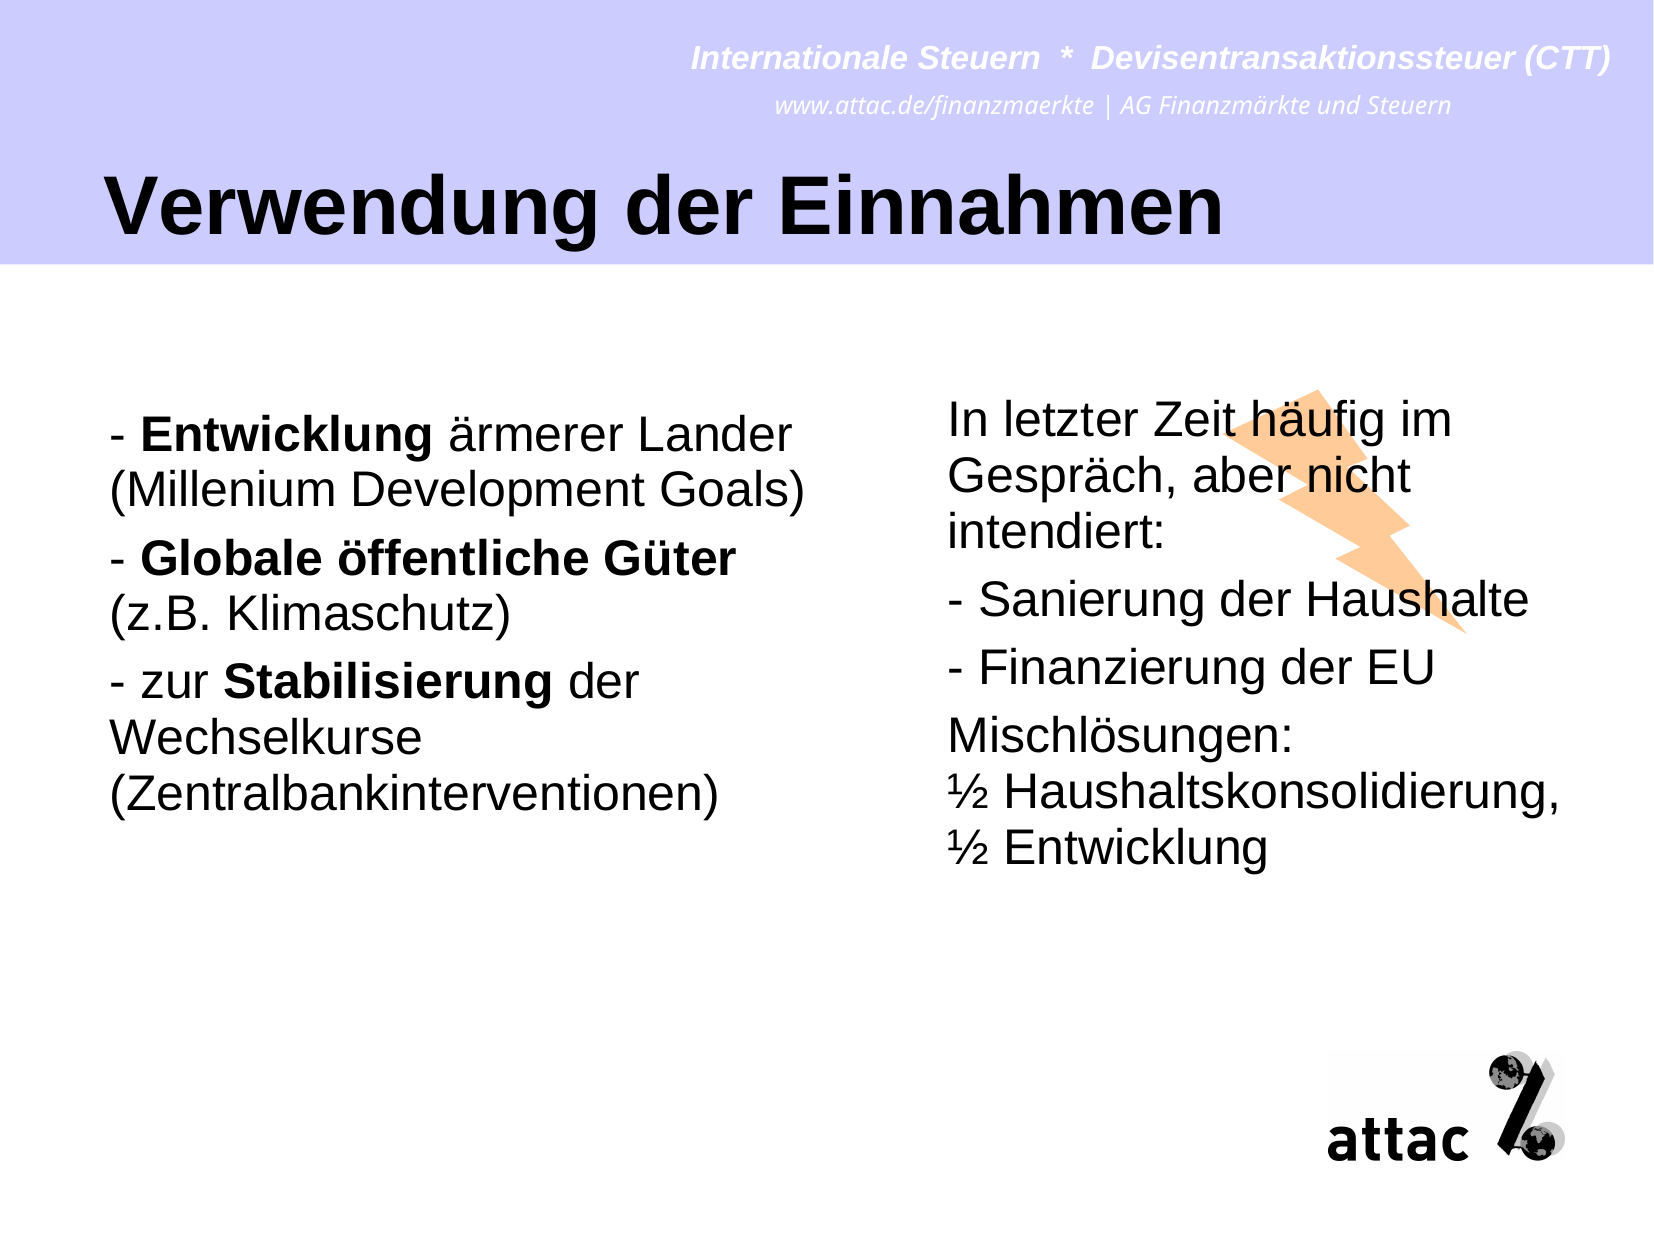

Internationale Steuern * Devisentransaktionssteuer (CTT)
www.attac.de/finanzmaerkte | AG Finanzmärkte und Steuern
Verwendung der Einnahmen
In letzter Zeit häufig im Gespräch, aber nicht intendiert:
- Sanierung der Haushalte
- Finanzierung der EU
Mischlösungen: ½ Haushaltskonsolidierung, ½ Entwicklung
- Entwicklung ärmerer Lander (Millenium Development Goals)
- Globale öffentliche Güter (z.B. Klimaschutz)
- zur Stabilisierung der Wechselkurse (Zentralbankinterventionen)